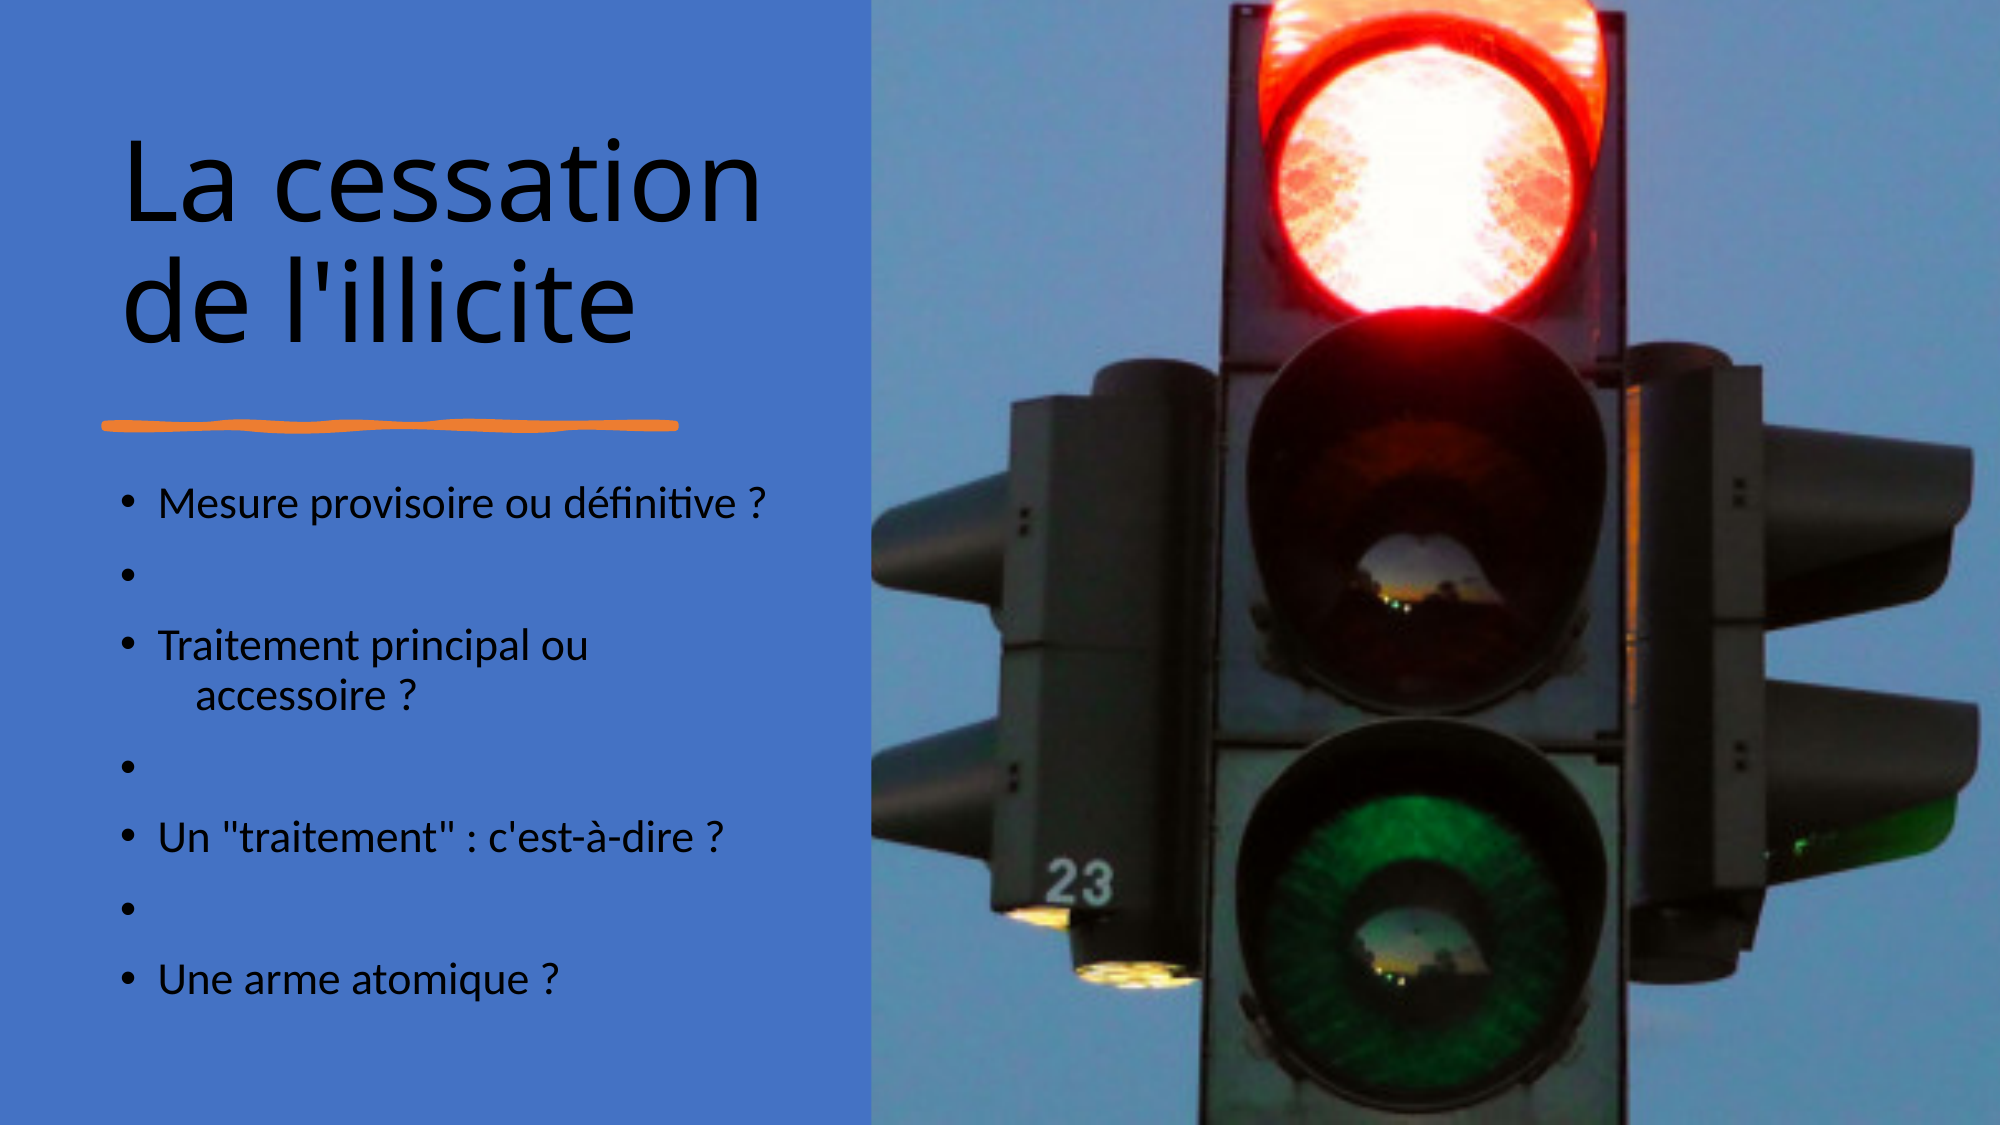

# La cessation de l'illicite
Mesure provisoire ou définitive ?
Traitement principal ou accessoire ?
Un "traitement" : c'est-à-dire ?
Une arme atomique ?